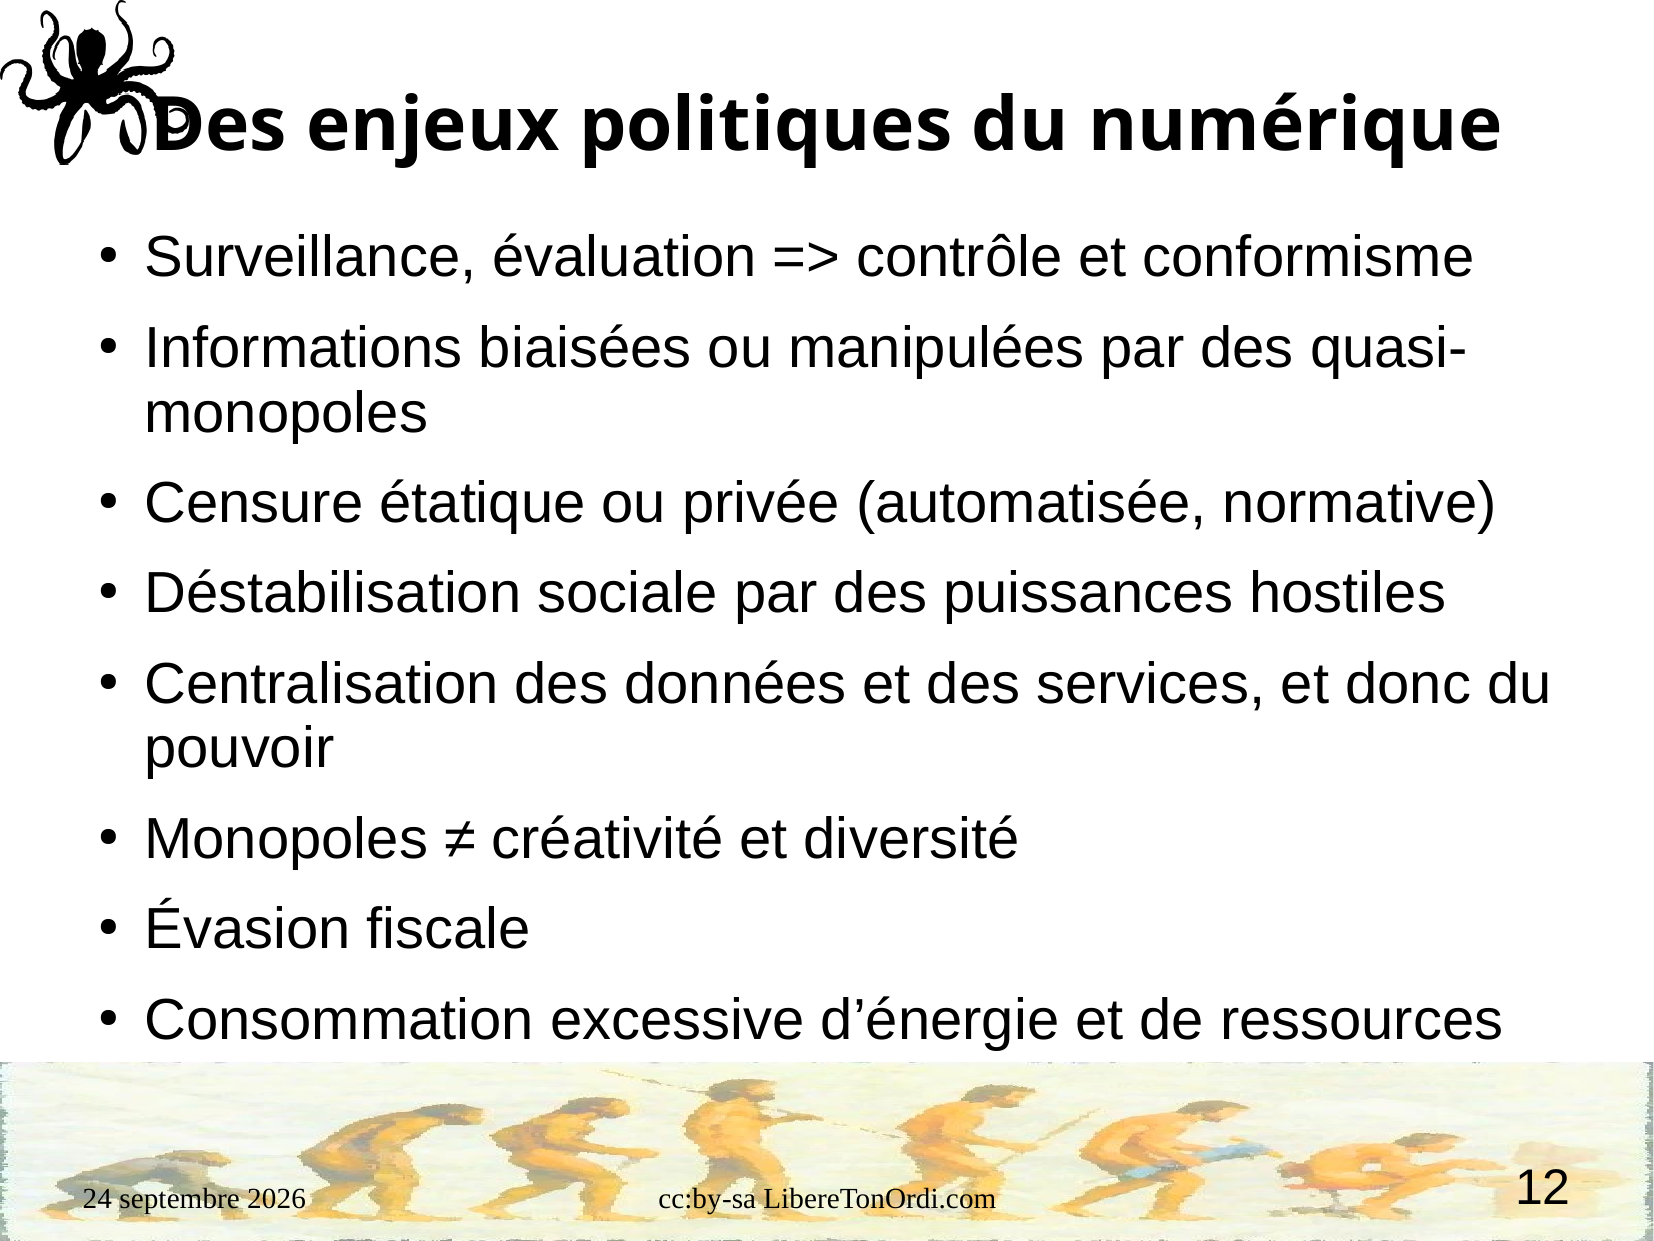

# Des enjeux politiques du numérique
Surveillance, évaluation => contrôle et conformisme
Informations biaisées ou manipulées par des quasi-monopoles
Censure étatique ou privée (automatisée, normative)
Déstabilisation sociale par des puissances hostiles
Centralisation des données et des services, et donc du pouvoir
Monopoles ≠ créativité et diversité
Évasion fiscale
Consommation excessive d’énergie et de ressources
cc:by-sa LibereTonOrdi.com
12